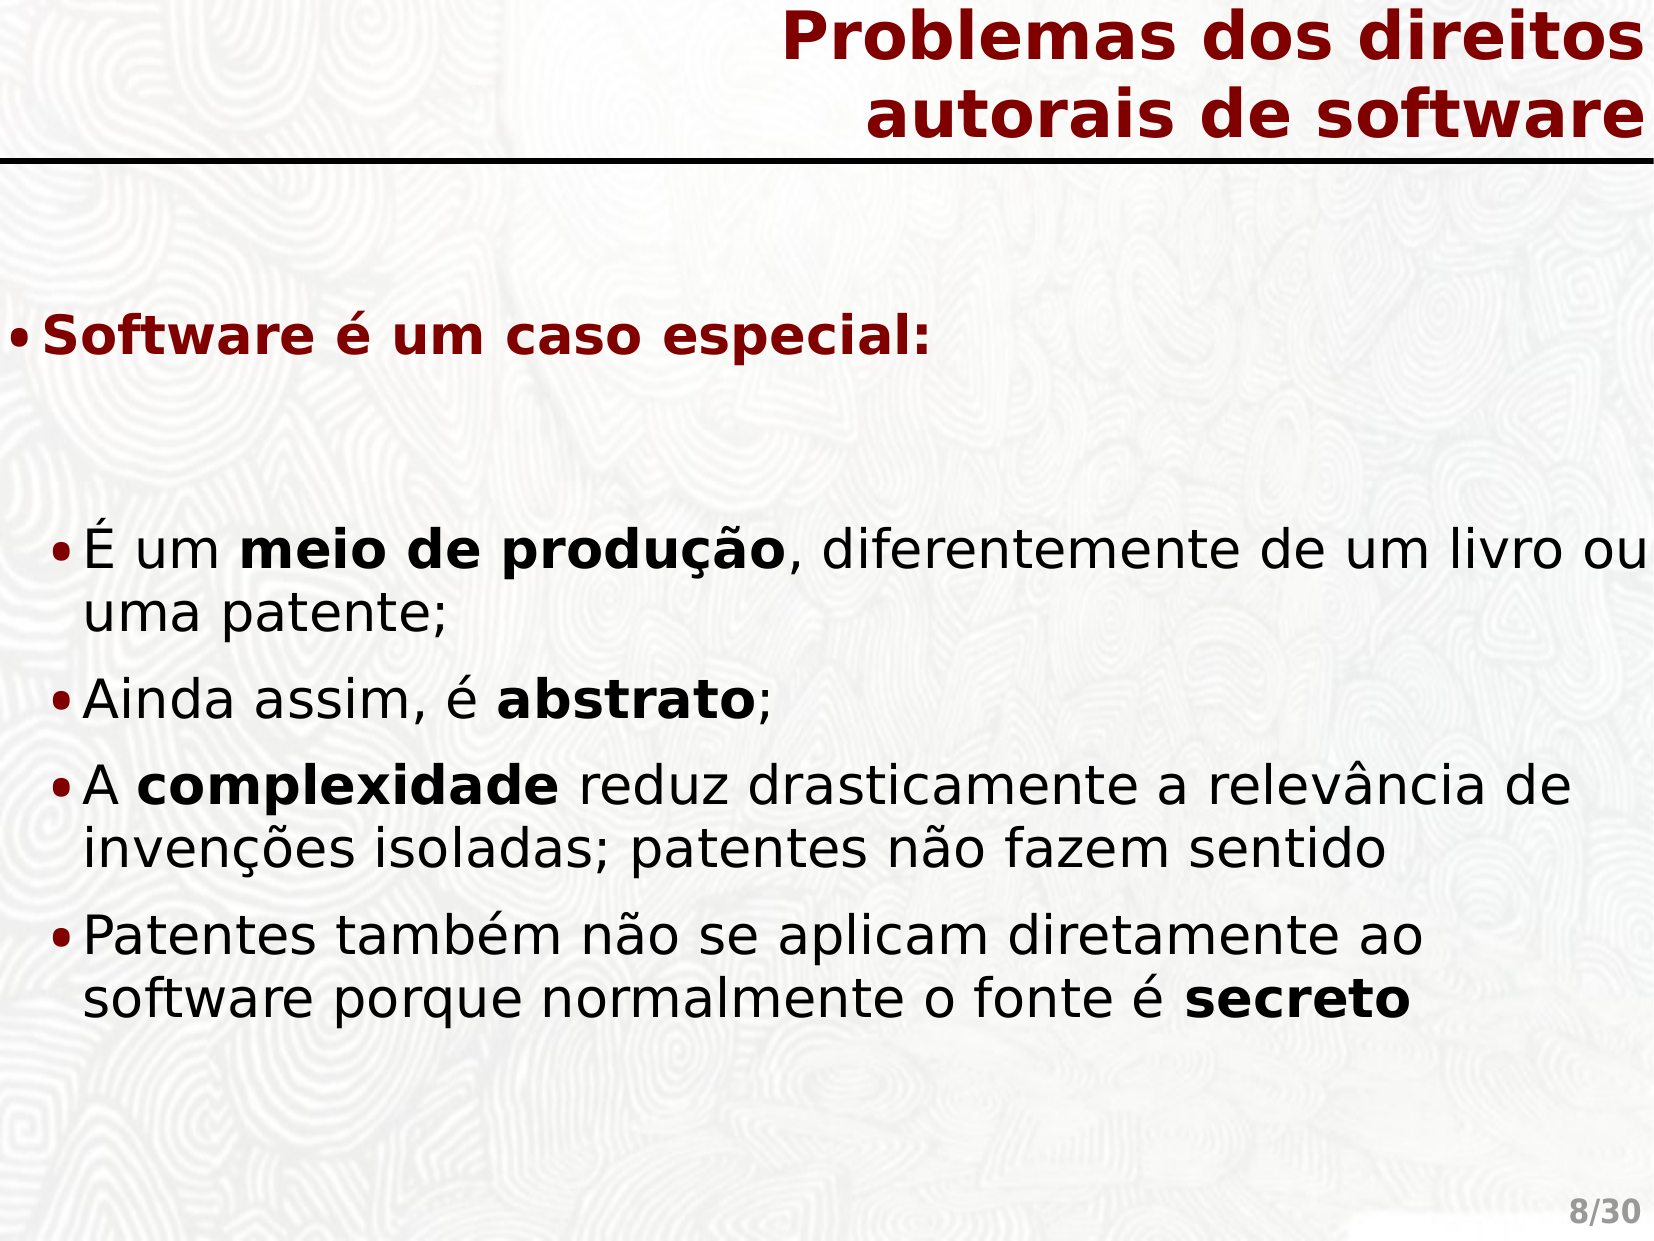

# Problemas dos direitos autorais de software
Software é um caso especial:
É um meio de produção, diferentemente de um livro ou uma patente;
Ainda assim, é abstrato;
A complexidade reduz drasticamente a relevância de invenções isoladas; patentes não fazem sentido
Patentes também não se aplicam diretamente ao software porque normalmente o fonte é secreto
8